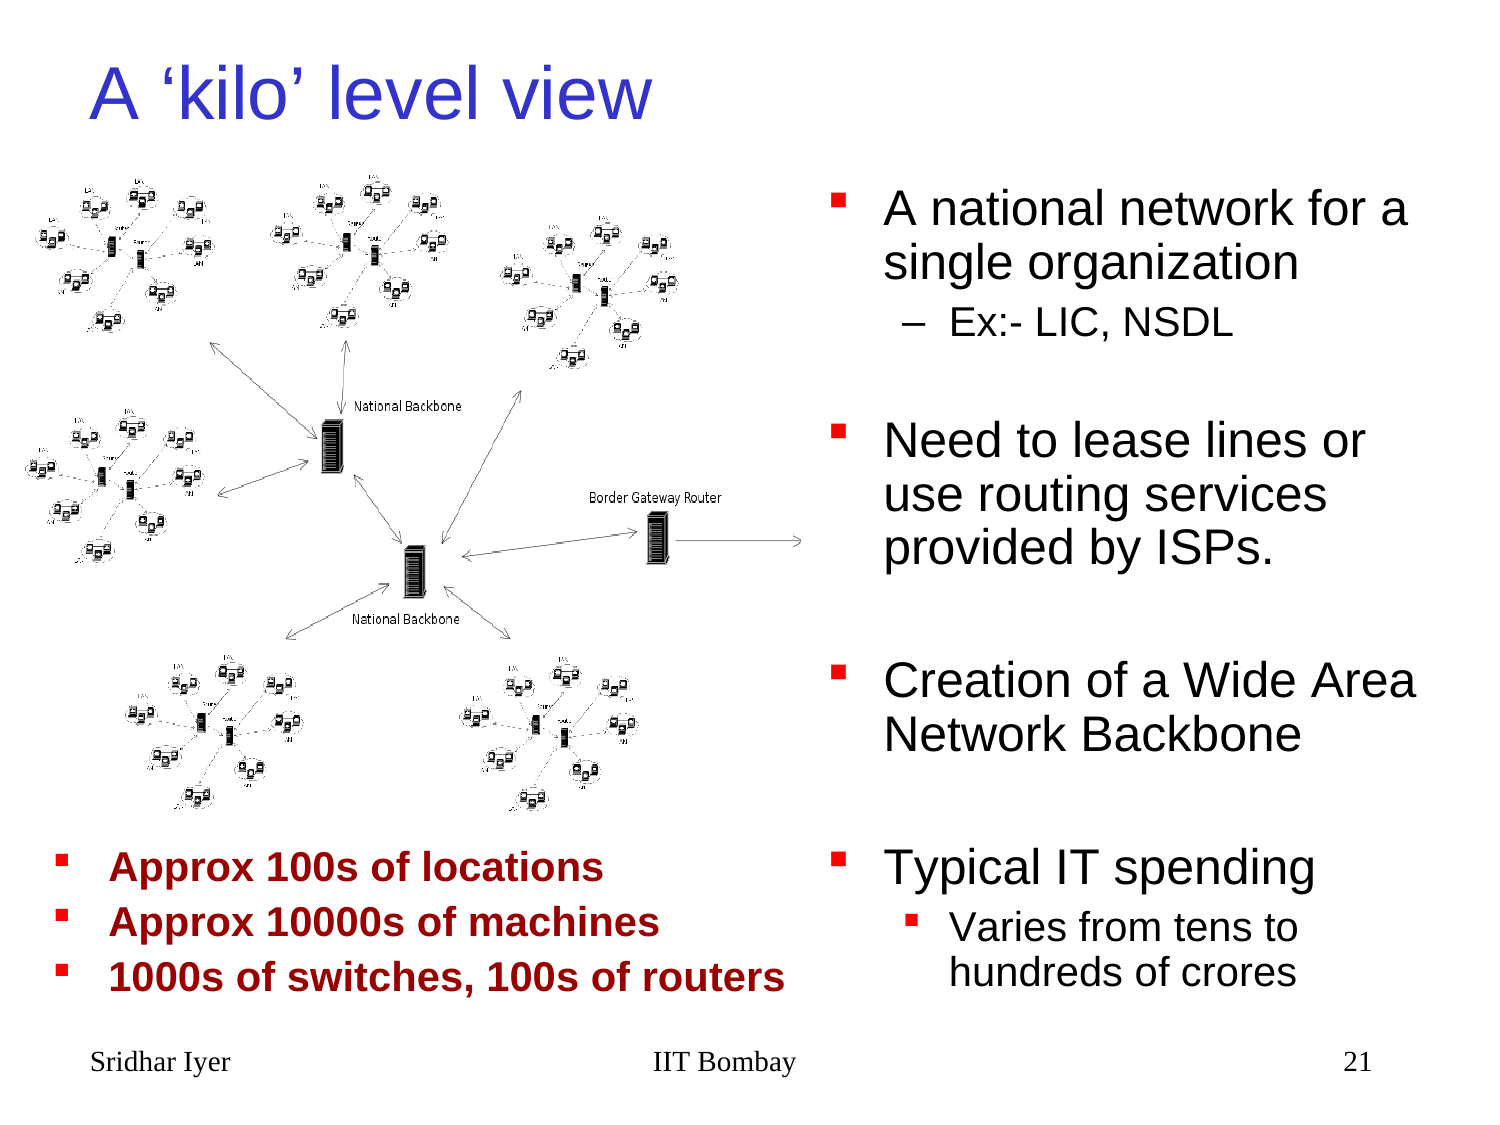

# A ‘kilo’ level view
A national network for a single organization
Ex:- LIC, NSDL
Need to lease lines or use routing services provided by ISPs.
Creation of a Wide Area Network Backbone
Typical IT spending
Varies from tens to hundreds of crores
Approx 100s of locations
Approx 10000s of machines
1000s of switches, 100s of routers
Sridhar Iyer
IIT Bombay
21